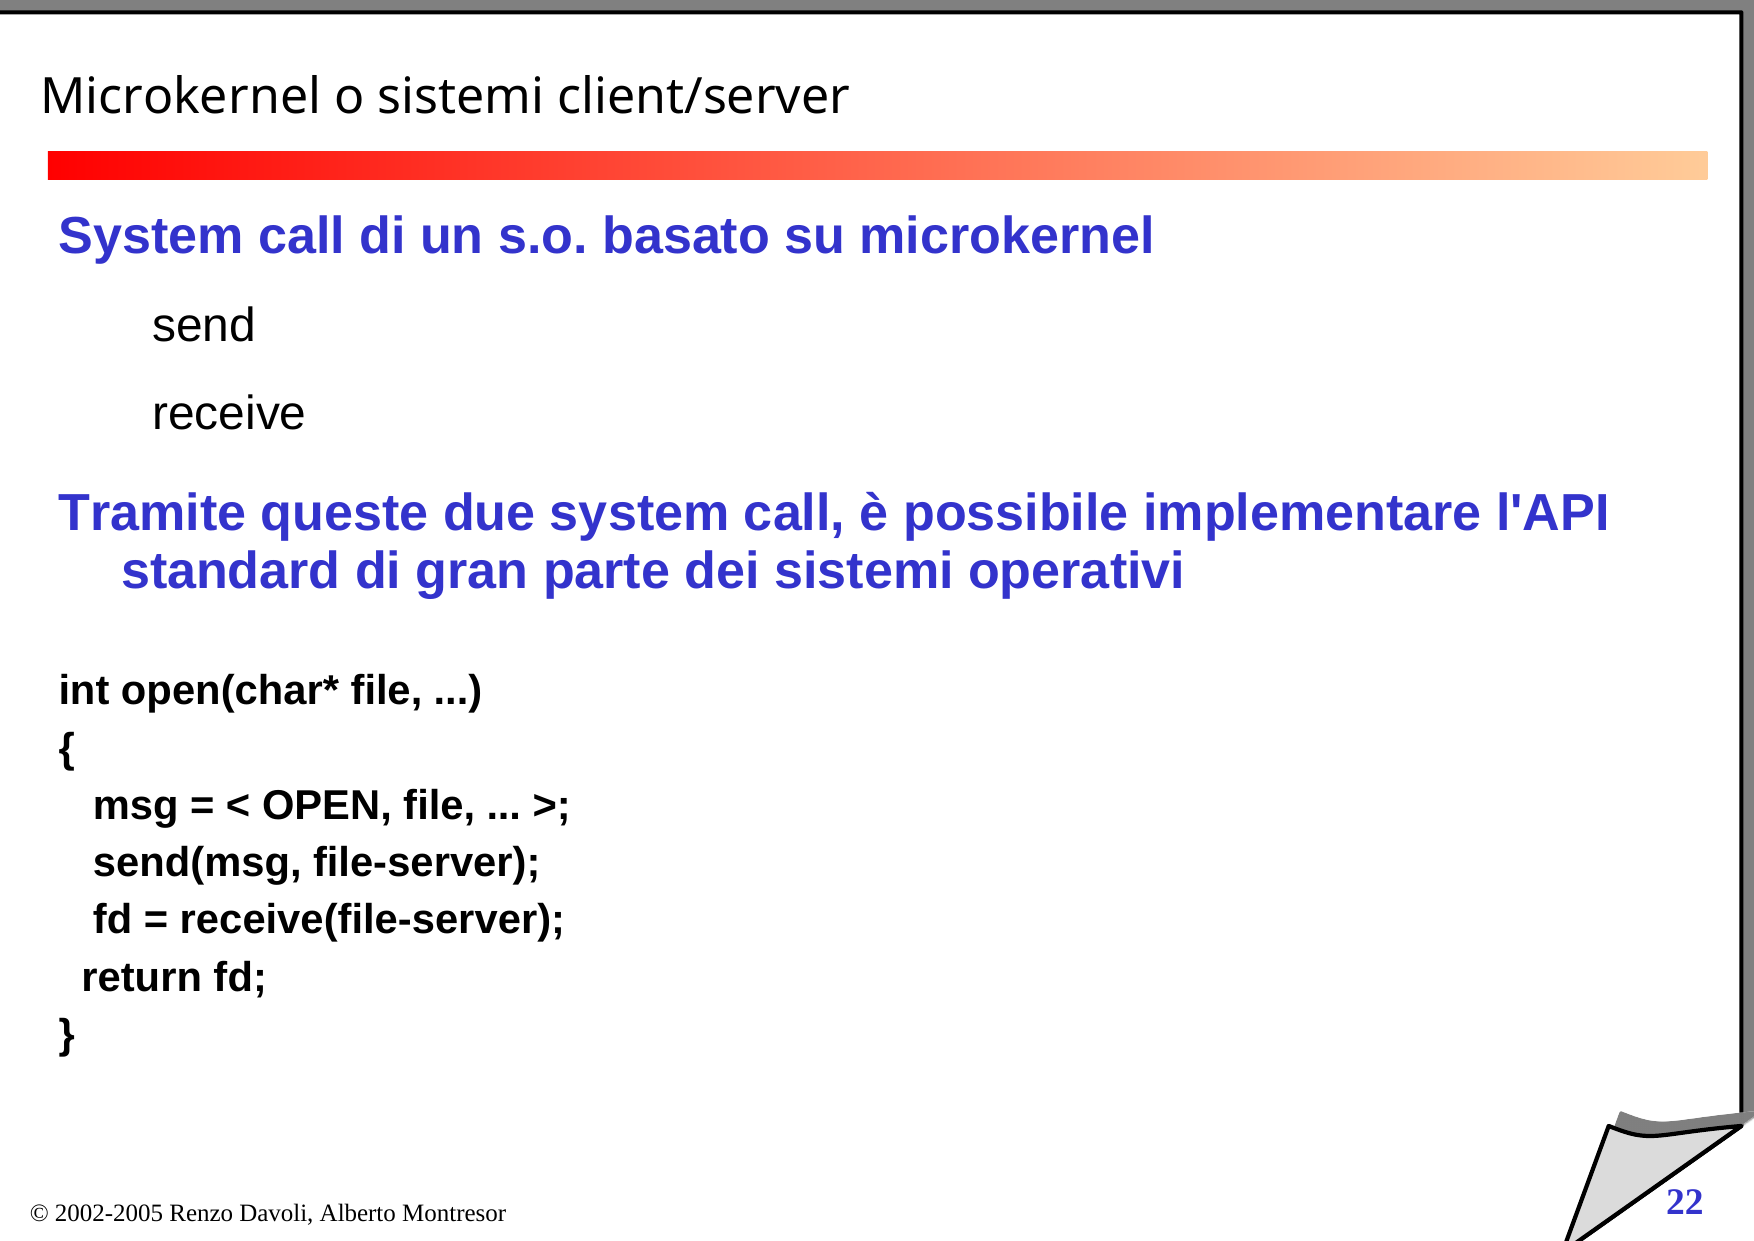

# Microkernel o sistemi client/server
System call di un s.o. basato su microkernel
send
receive
Tramite queste due system call, è possibile implementare l'API standard di gran parte dei sistemi operativi
int open(char* file, ...)
{
 msg = < OPEN, file, ... >;
 send(msg, file-server);
 fd = receive(file-server);
 return fd;
}